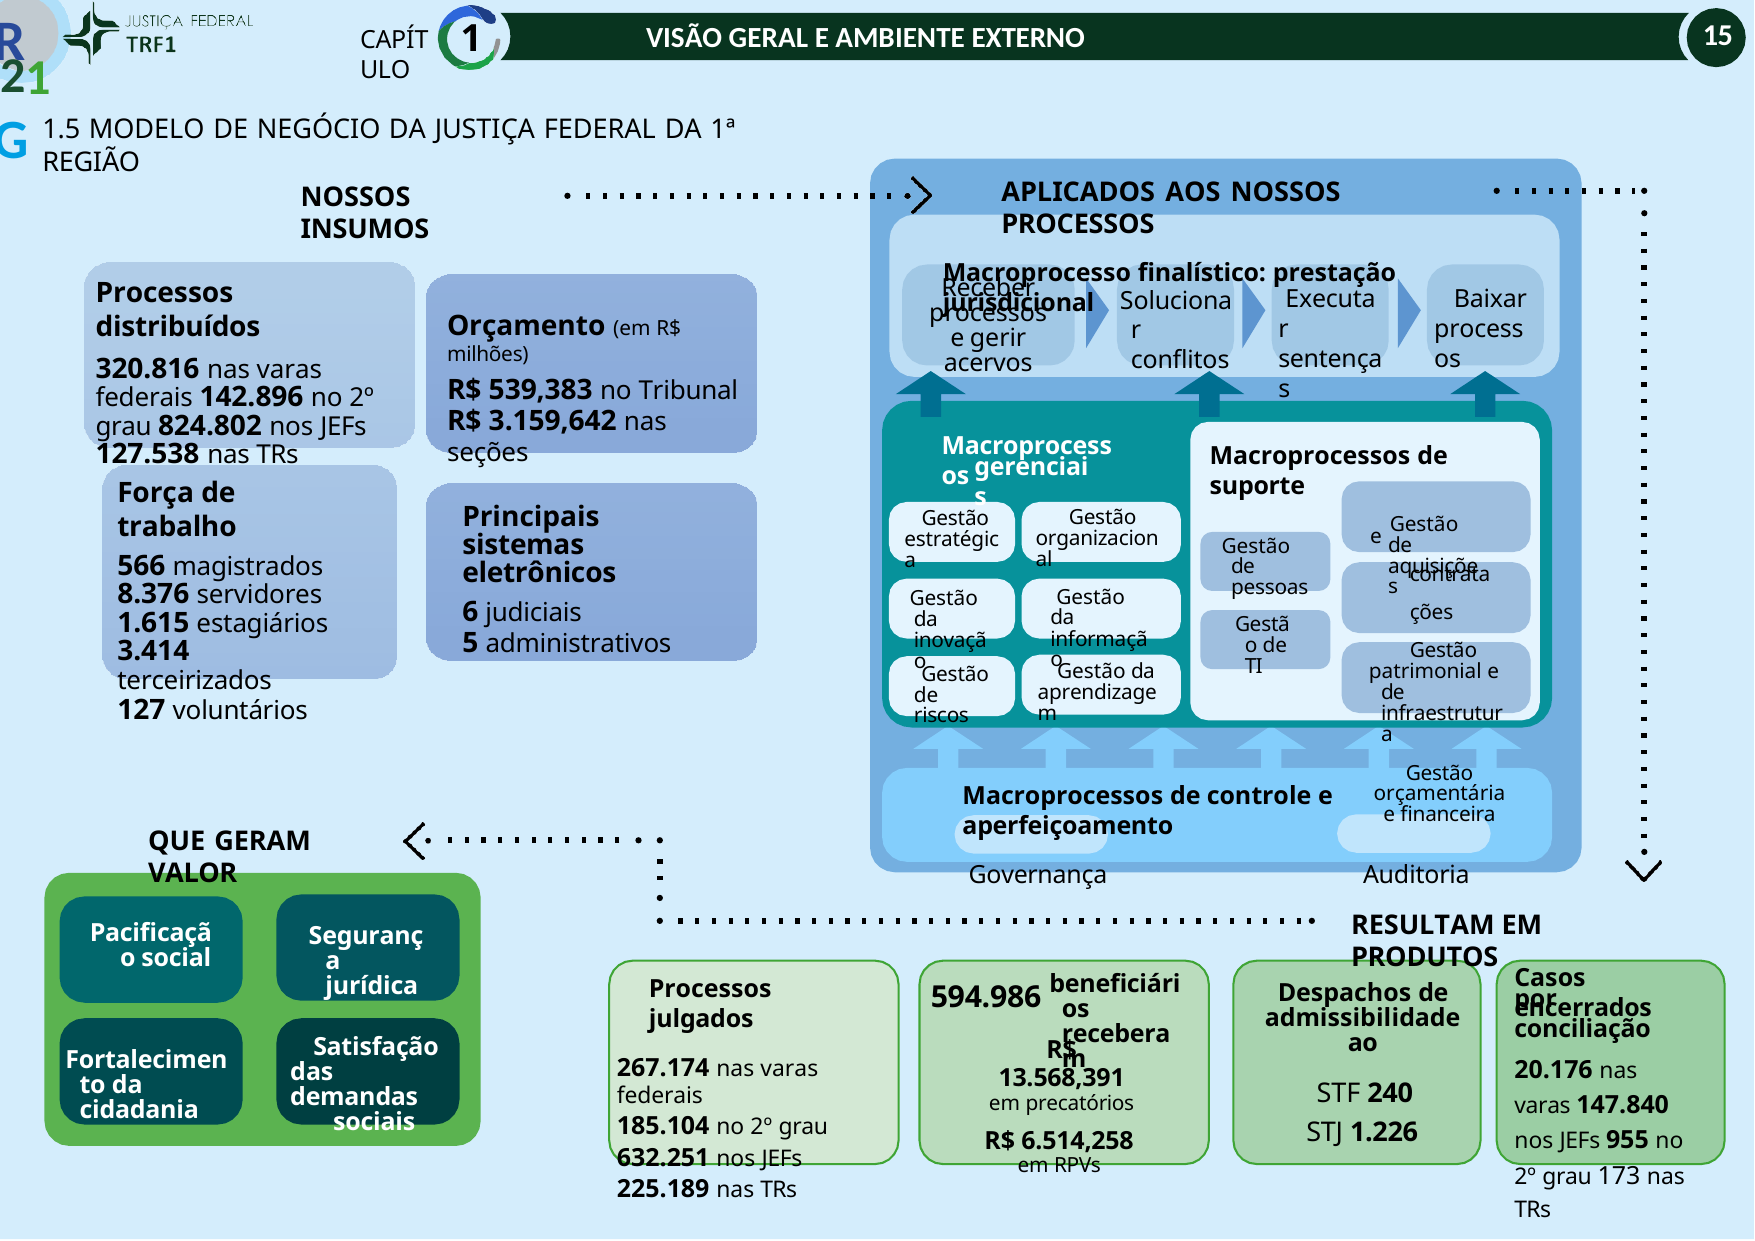

RG
1
15
21
VISÃO GERAL E AMBIENTE EXTERNO
CAPÍTULO
1.5 MODELO DE NEGÓCIO DA JUSTIÇA FEDERAL DA 1ª REGIÃO
APLICADOS AOS NOSSOS PROCESSOS
Macroprocesso finalístico: prestação jurisdicional
NOSSOS INSUMOS
Processos distribuídos
320.816 nas varas federais 142.896 no 2º grau 824.802 nos JEFs
127.538 nas TRs
Receber processos e gerir acervos
Baixar processos
Executar sentenças
Solucionar conflitos
Orçamento (em R$ milhões)
R$ 539,383 no Tribunal
R$ 3.159,642 nas seções
Macroprocessos de suporte
Gestão de aquisições
Macroprocessos
gerenciais
Força de trabalho
566 magistrados
8.376 servidores
1.615 estagiários
3.414 terceirizados
127 voluntários
Principais sistemas eletrônicos
6 judiciais
5 administrativos
Gestão organizacional
Gestão estratégica
e contratações Gestão
patrimonial e de infraestrutura
Gestão orçamentária e financeira
Gestão de pessoas
Gestão da informação
Gestão da inovação
Gestão de TI
Gestão da aprendizagem
Gestão de riscos
Macroprocessos de controle e aperfeiçoamento
Governança	Auditoria
QUE GERAM VALOR
RESULTAM EM PRODUTOS
Pacificação social
Segurança jurídica
Casos encerrados
beneficiários receberam
por conciliação
20.176 nas varas 147.840 nos JEFs 955 no 2º grau 173 nas TRs
Processos julgados
267.174 nas varas federais
185.104 no 2º grau
632.251 nos JEFs
225.189 nas TRs
Despachos de admissibilidade ao
STF 240
STJ 1.226
594.986
Satisfação das demandas
sociais
R$ 13.568,391
em precatórios
R$ 6.514,258
em RPVs
Fortalecimento da cidadania